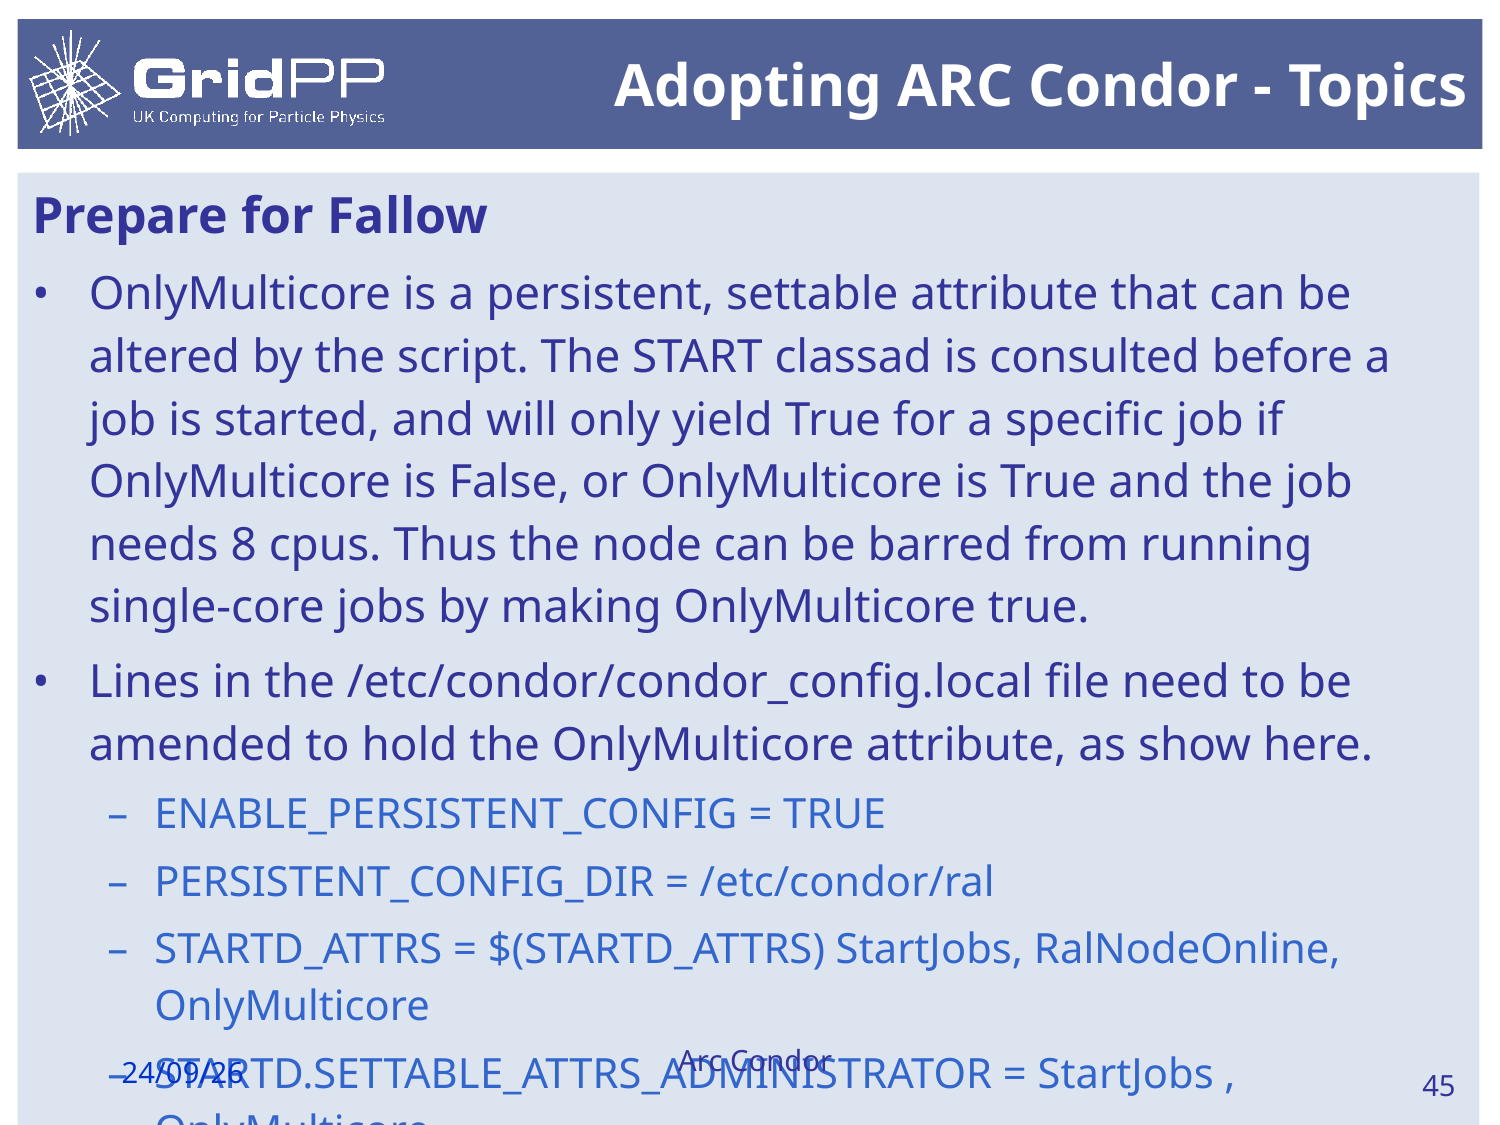

# Adopting ARC Condor - Topics
Prepare for Fallow
OnlyMulticore is a persistent, settable attribute that can be altered by the script. The START classad is consulted before a job is started, and will only yield True for a specific job if OnlyMulticore is False, or OnlyMulticore is True and the job needs 8 cpus. Thus the node can be barred from running single-core jobs by making OnlyMulticore true.
Lines in the /etc/condor/condor_config.local file need to be amended to hold the OnlyMulticore attribute, as show here.
ENABLE_PERSISTENT_CONFIG = TRUE
PERSISTENT_CONFIG_DIR = /etc/condor/ral
STARTD_ATTRS = $(STARTD_ATTRS) StartJobs, RalNodeOnline, OnlyMulticore
STARTD.SETTABLE_ATTRS_ADMINISTRATOR = StartJobs , OnlyMulticore
OnlyMulticore = False
Arc Condor